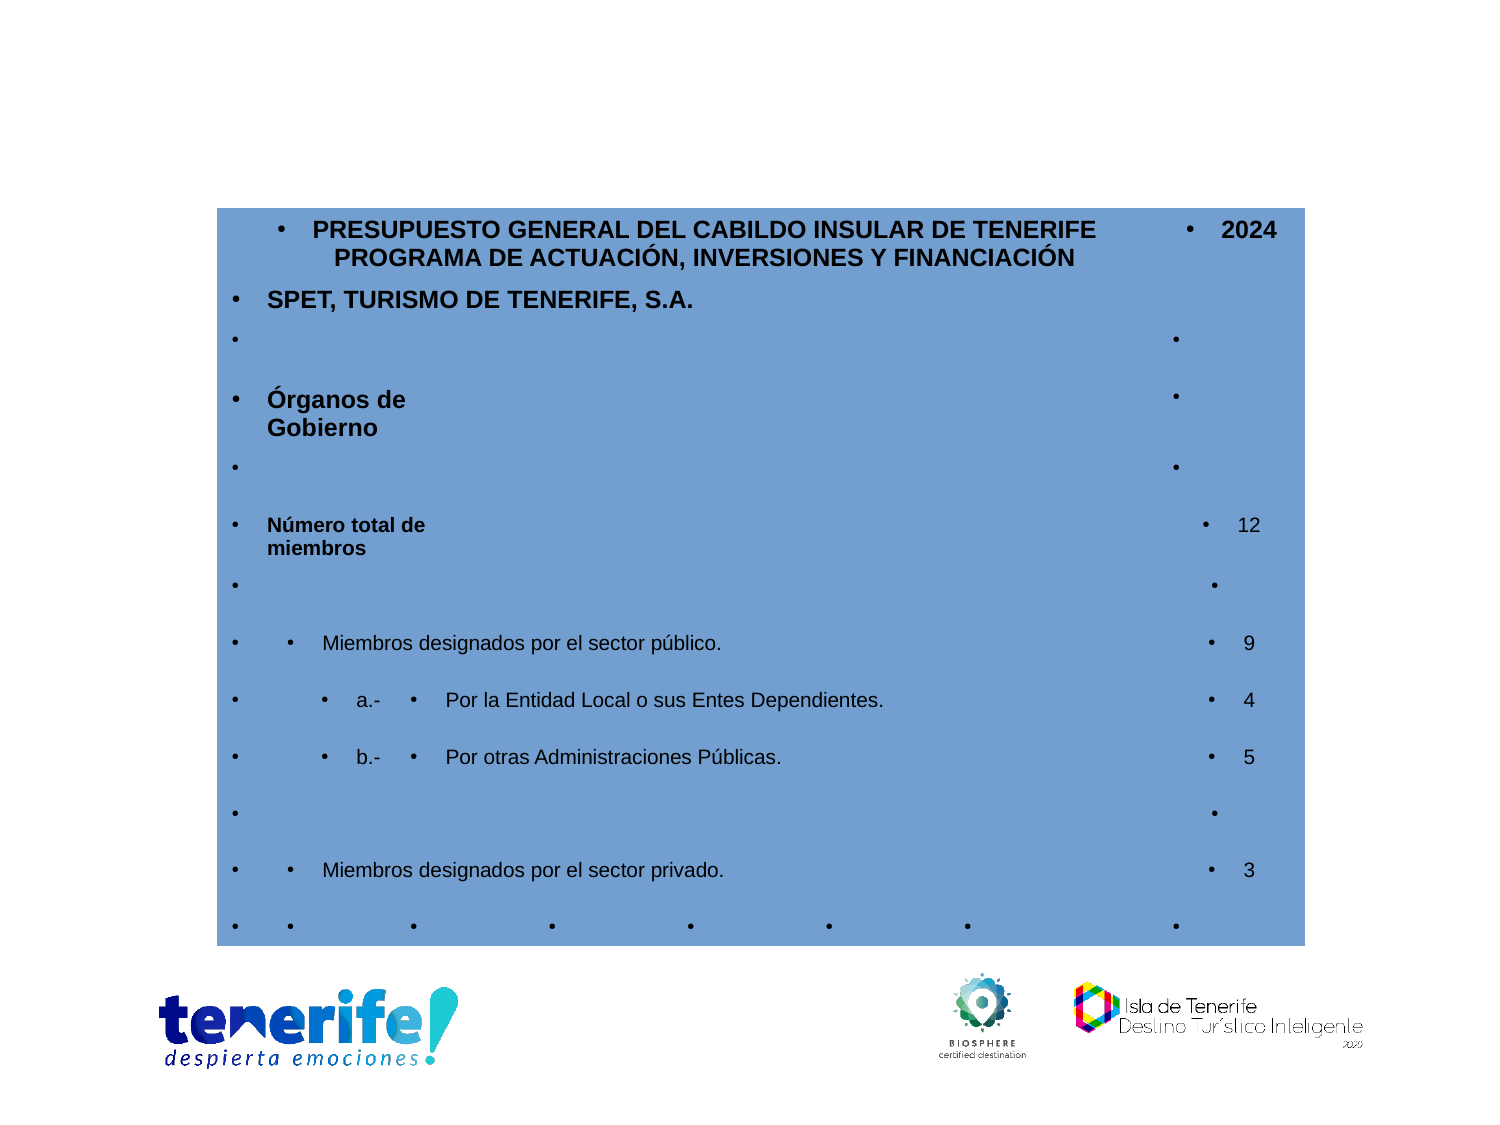

| PRESUPUESTO GENERAL DEL CABILDO INSULAR DE TENERIFE PROGRAMA DE ACTUACIÓN, INVERSIONES Y FINANCIACIÓN | | | | | | | 2024 |
| --- | --- | --- | --- | --- | --- | --- | --- |
| SPET, TURISMO DE TENERIFE, S.A. | | | | | | | |
| | | | | | | | |
| Órganos de Gobierno | | | | | | | |
| | | | | | | | |
| Número total de miembros | | | | | | | 12 |
| | | | | | | | |
| | Miembros designados por el sector público. | | | | | | 9 |
| | a.- | Por la Entidad Local o sus Entes Dependientes. | | | | | 4 |
| | b.- | Por otras Administraciones Públicas. | | | | | 5 |
| | | | | | | | |
| | Miembros designados por el sector privado. | | | | | | 3 |
| | | | | | | | |